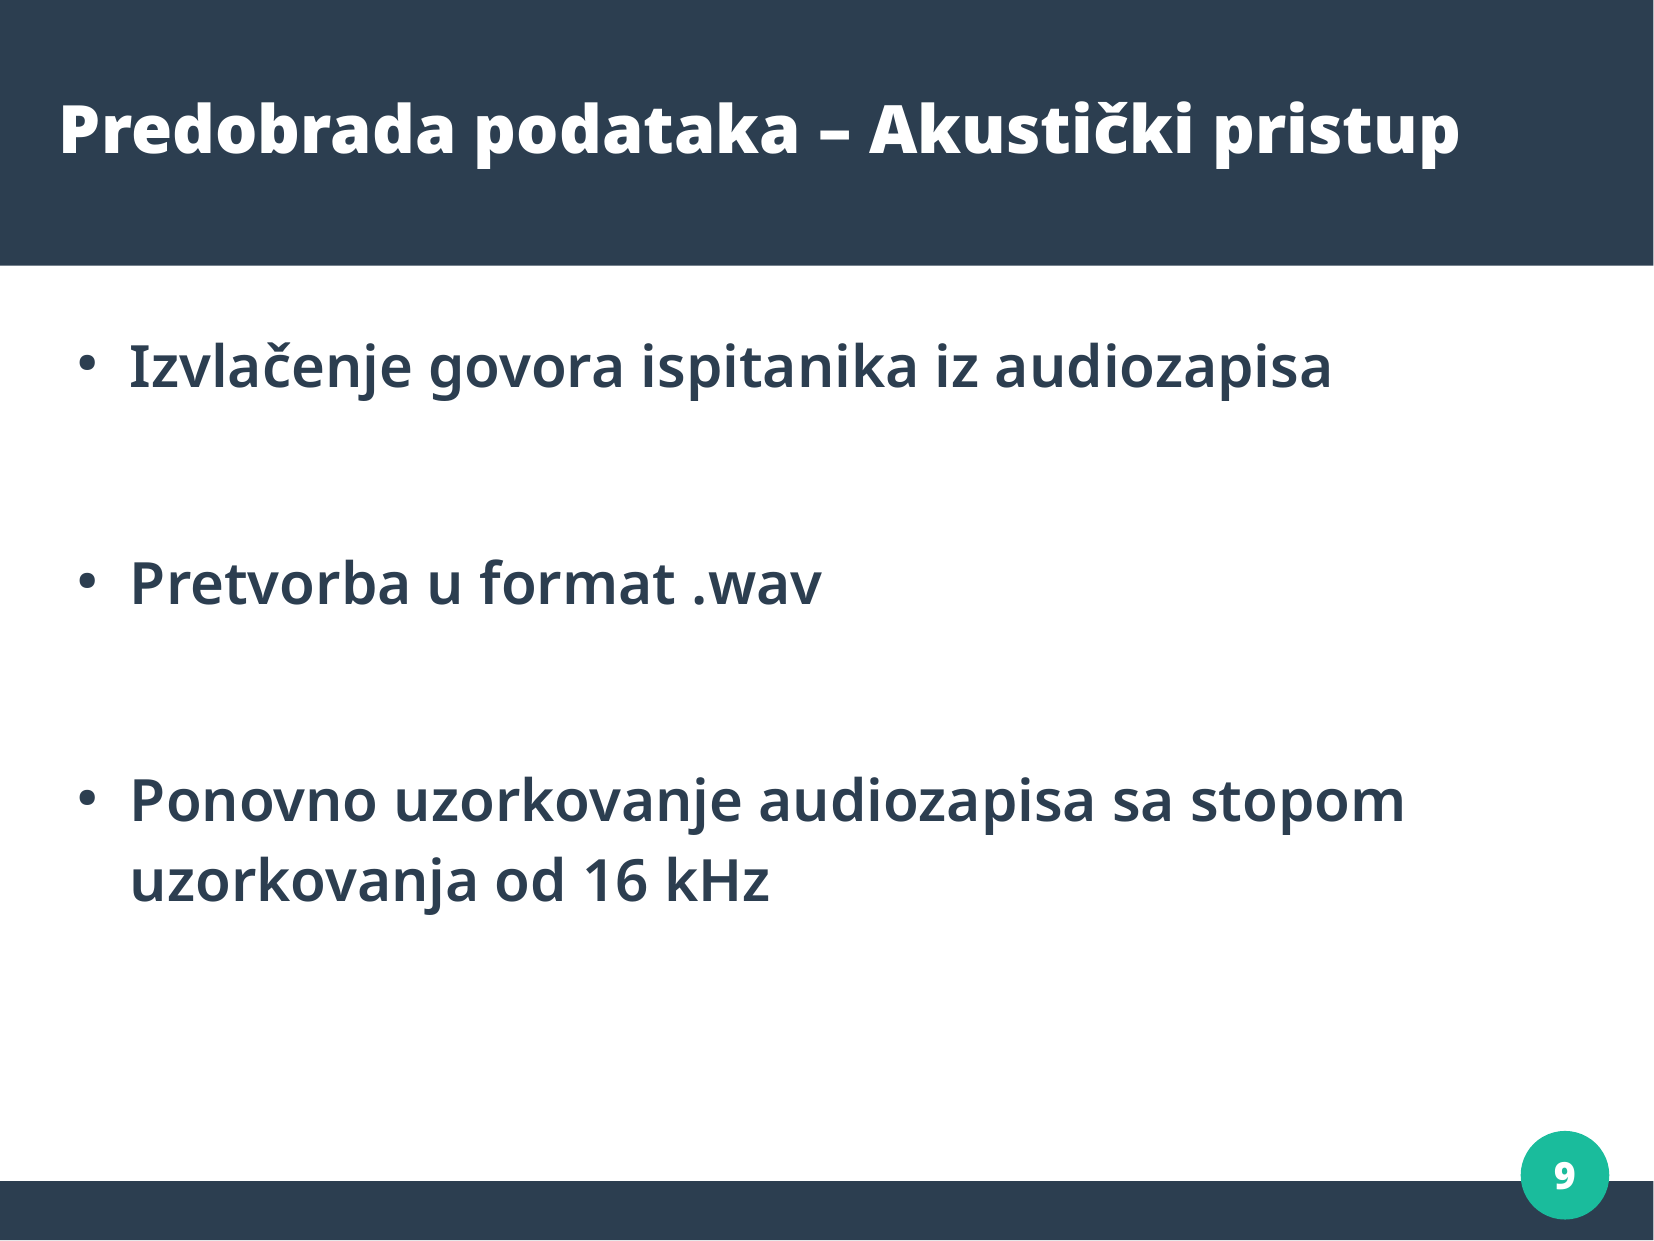

# Predobrada podataka – Akustički pristup
Izvlačenje govora ispitanika iz audiozapisa
Pretvorba u format .wav
Ponovno uzorkovanje audiozapisa sa stopom uzorkovanja od 16 kHz
9